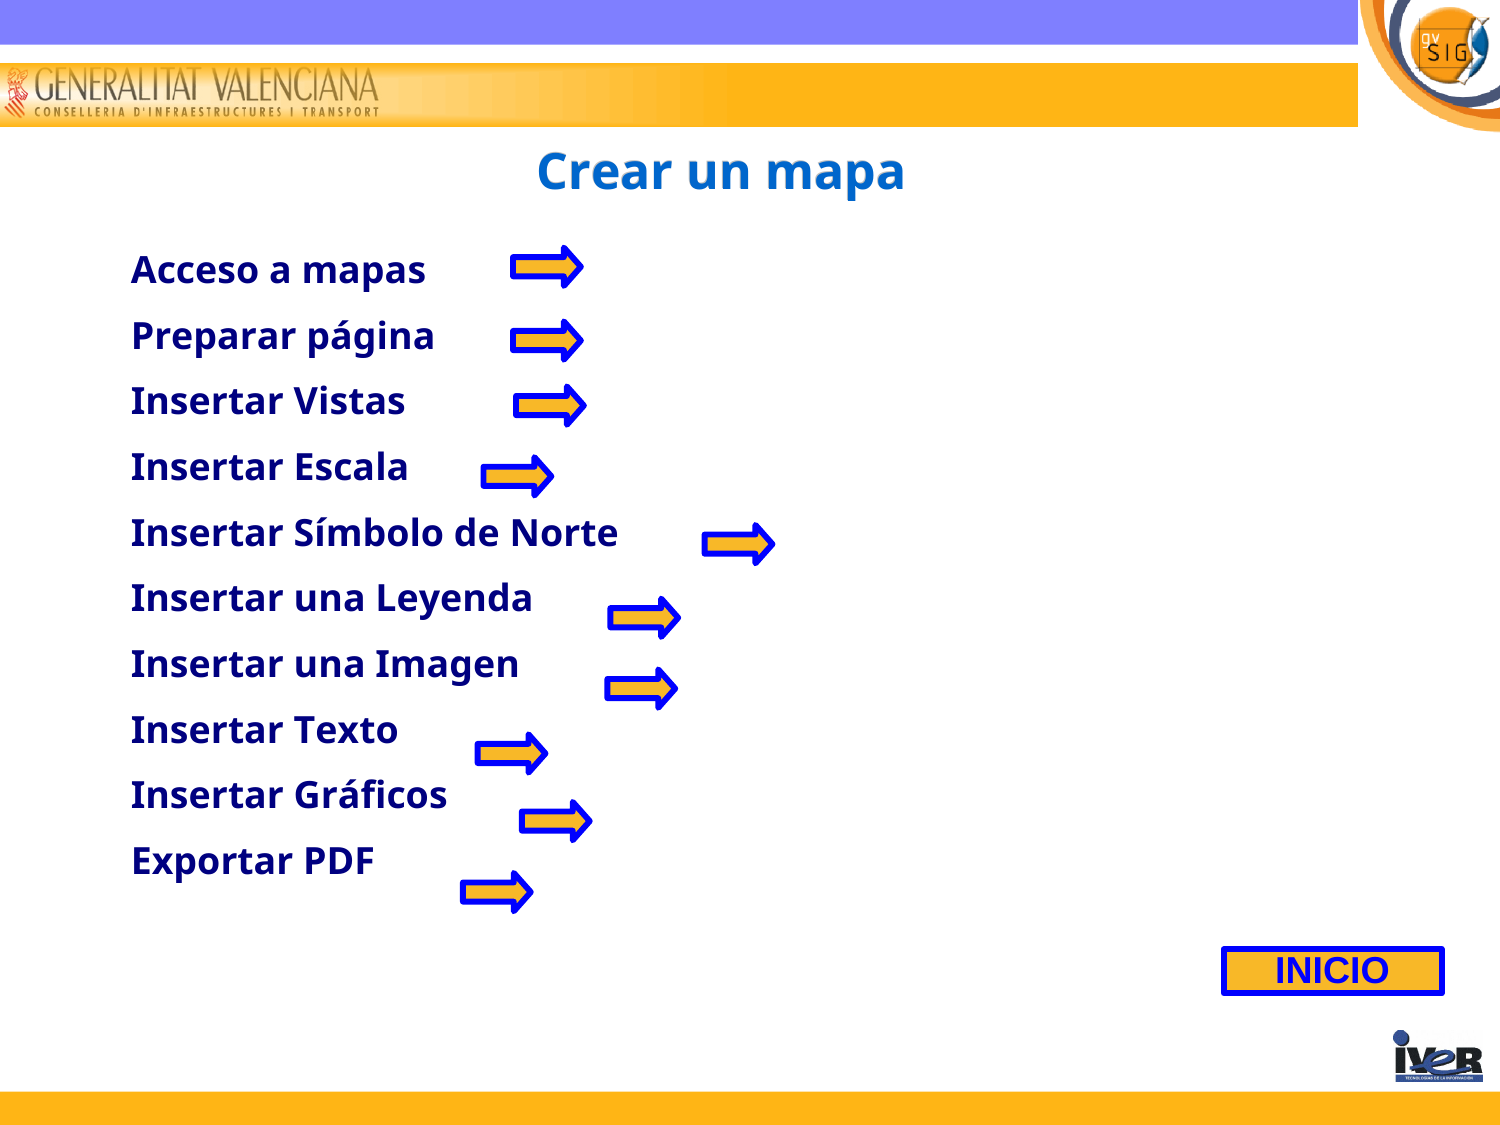

# Crear un mapa
Acceso a mapas
Preparar página
Insertar Vistas
Insertar Escala
Insertar Símbolo de Norte
Insertar una Leyenda
Insertar una Imagen
Insertar Texto
Insertar Gráficos
Exportar PDF
INICIO